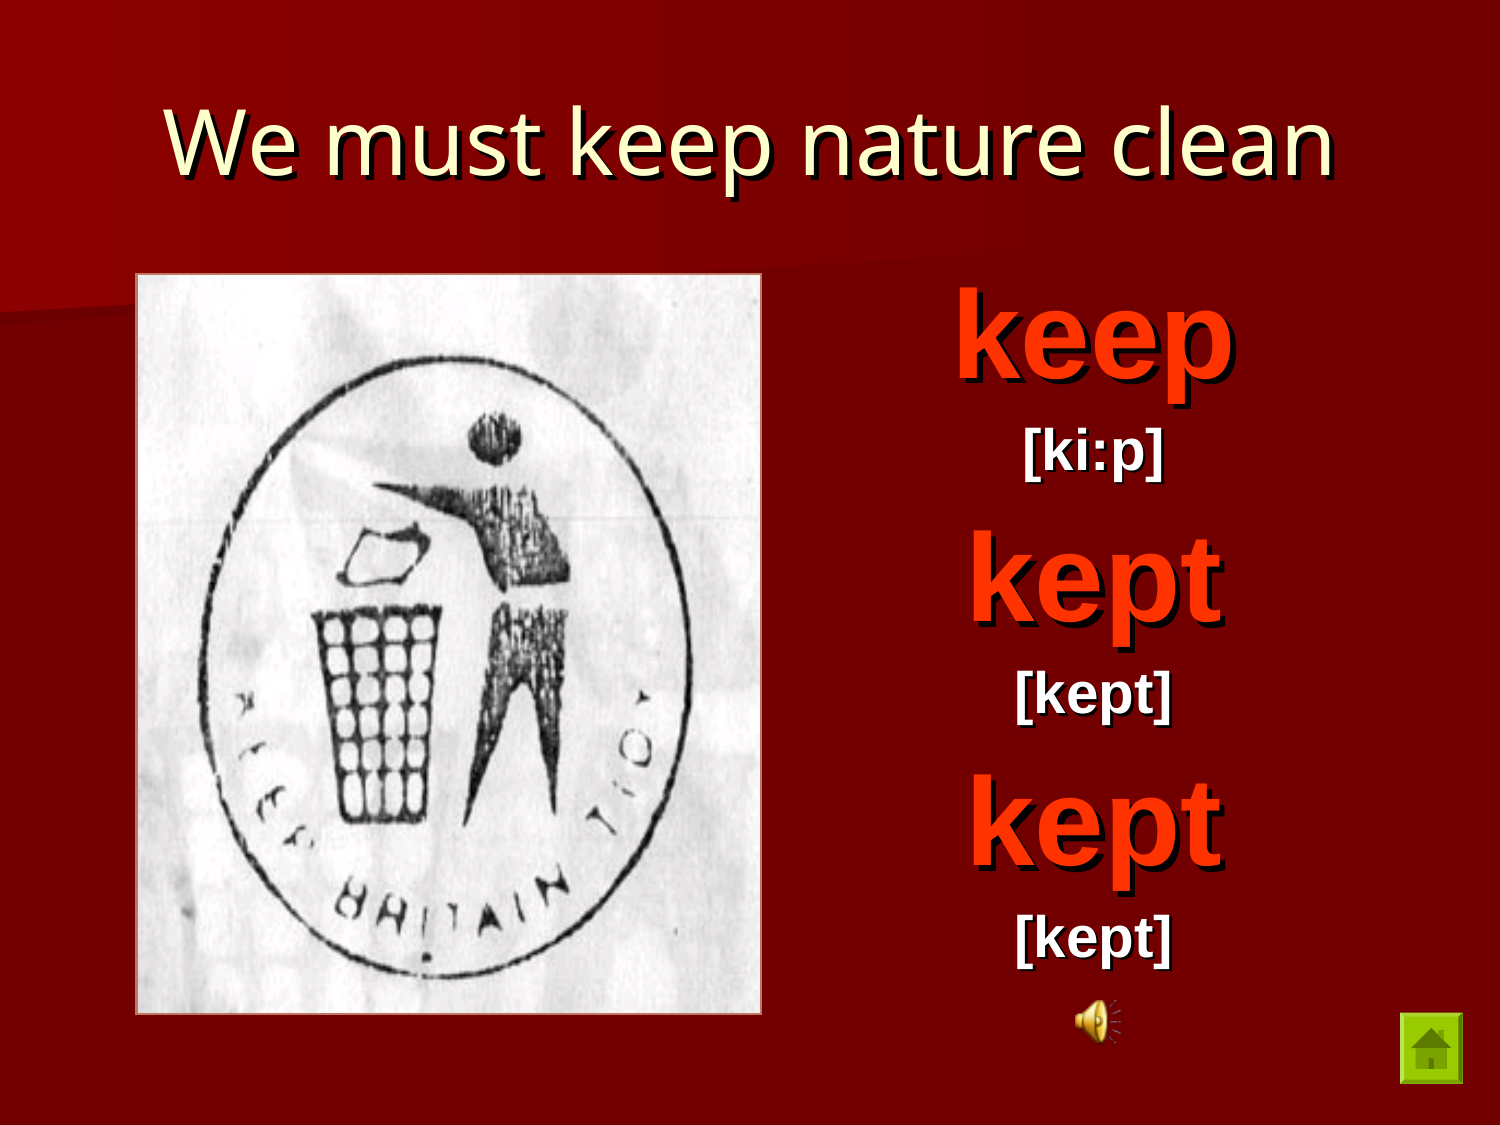

# We must keep nature clean
keep
[ki:p]
kept
[kept]
kept
[kept]